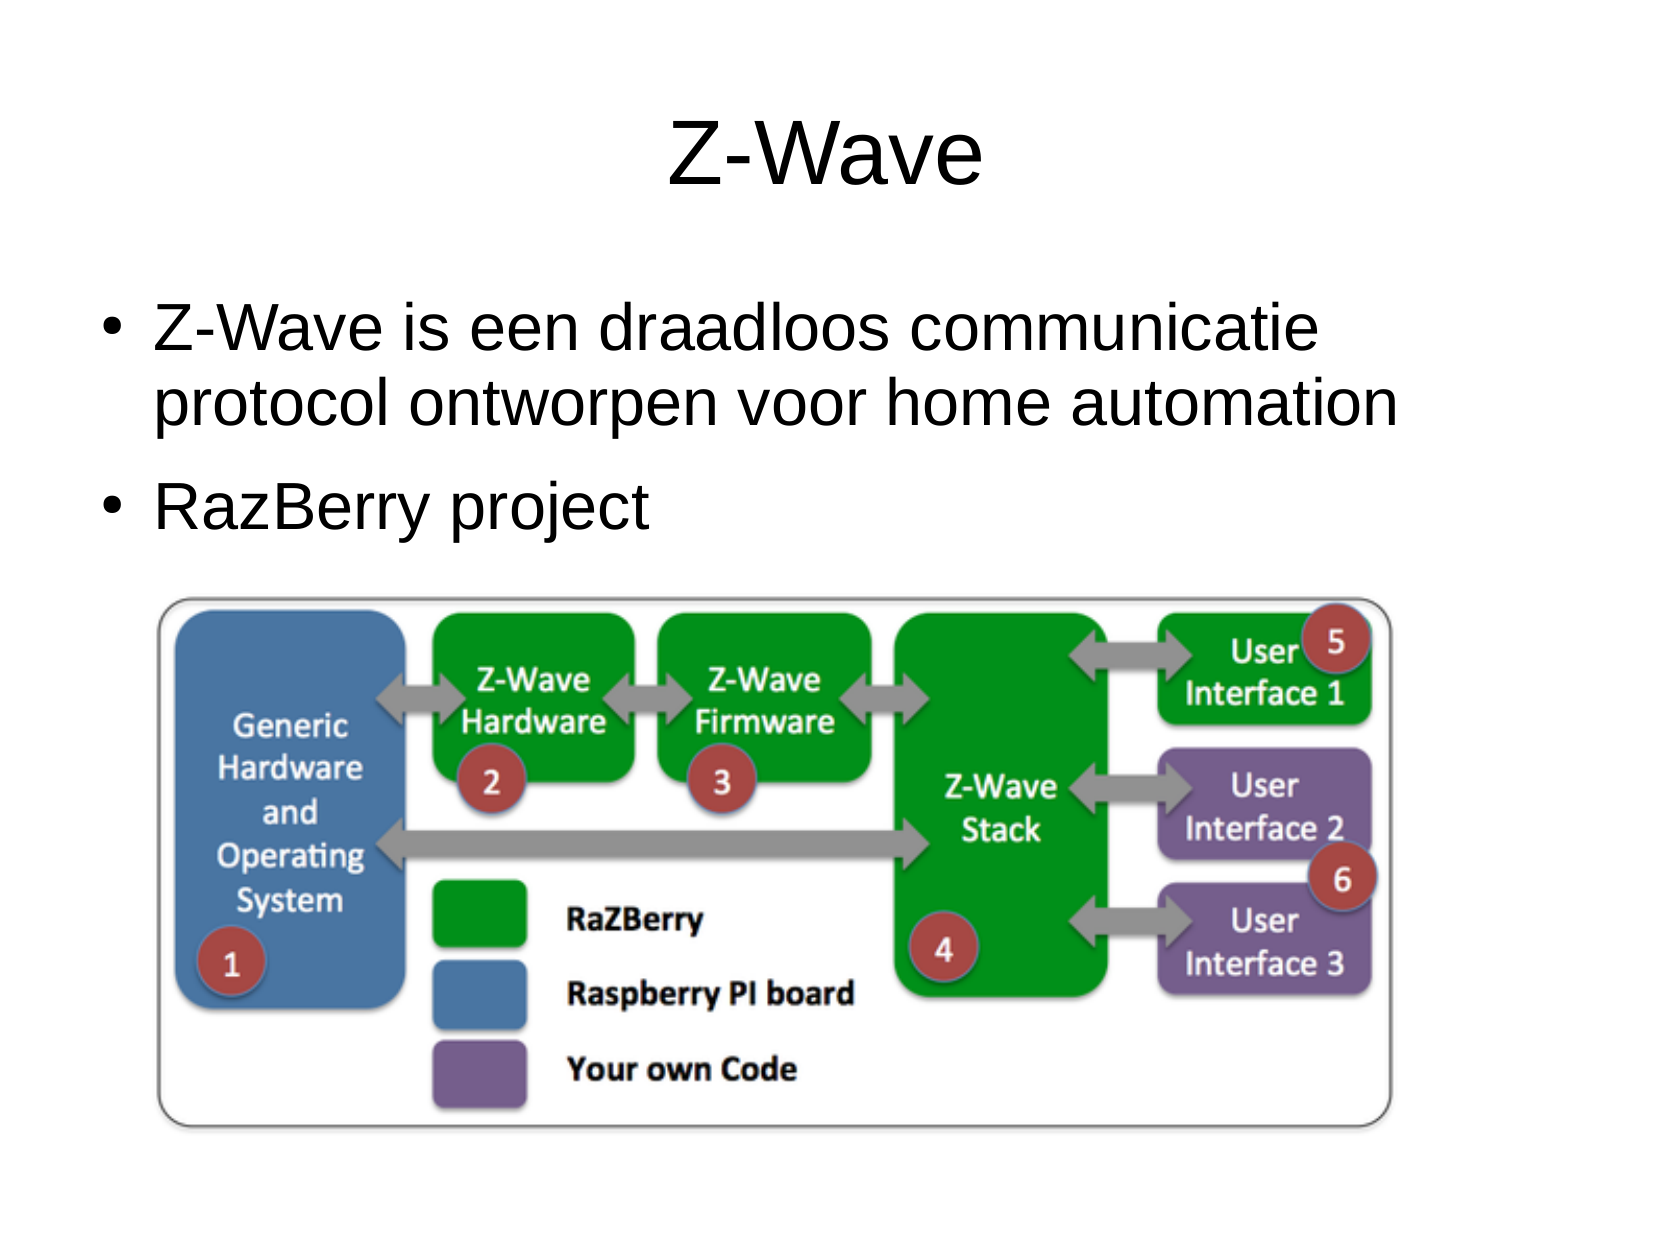

# Z-Wave
Z-Wave is een draadloos communicatie protocol ontworpen voor home automation
RazBerry project